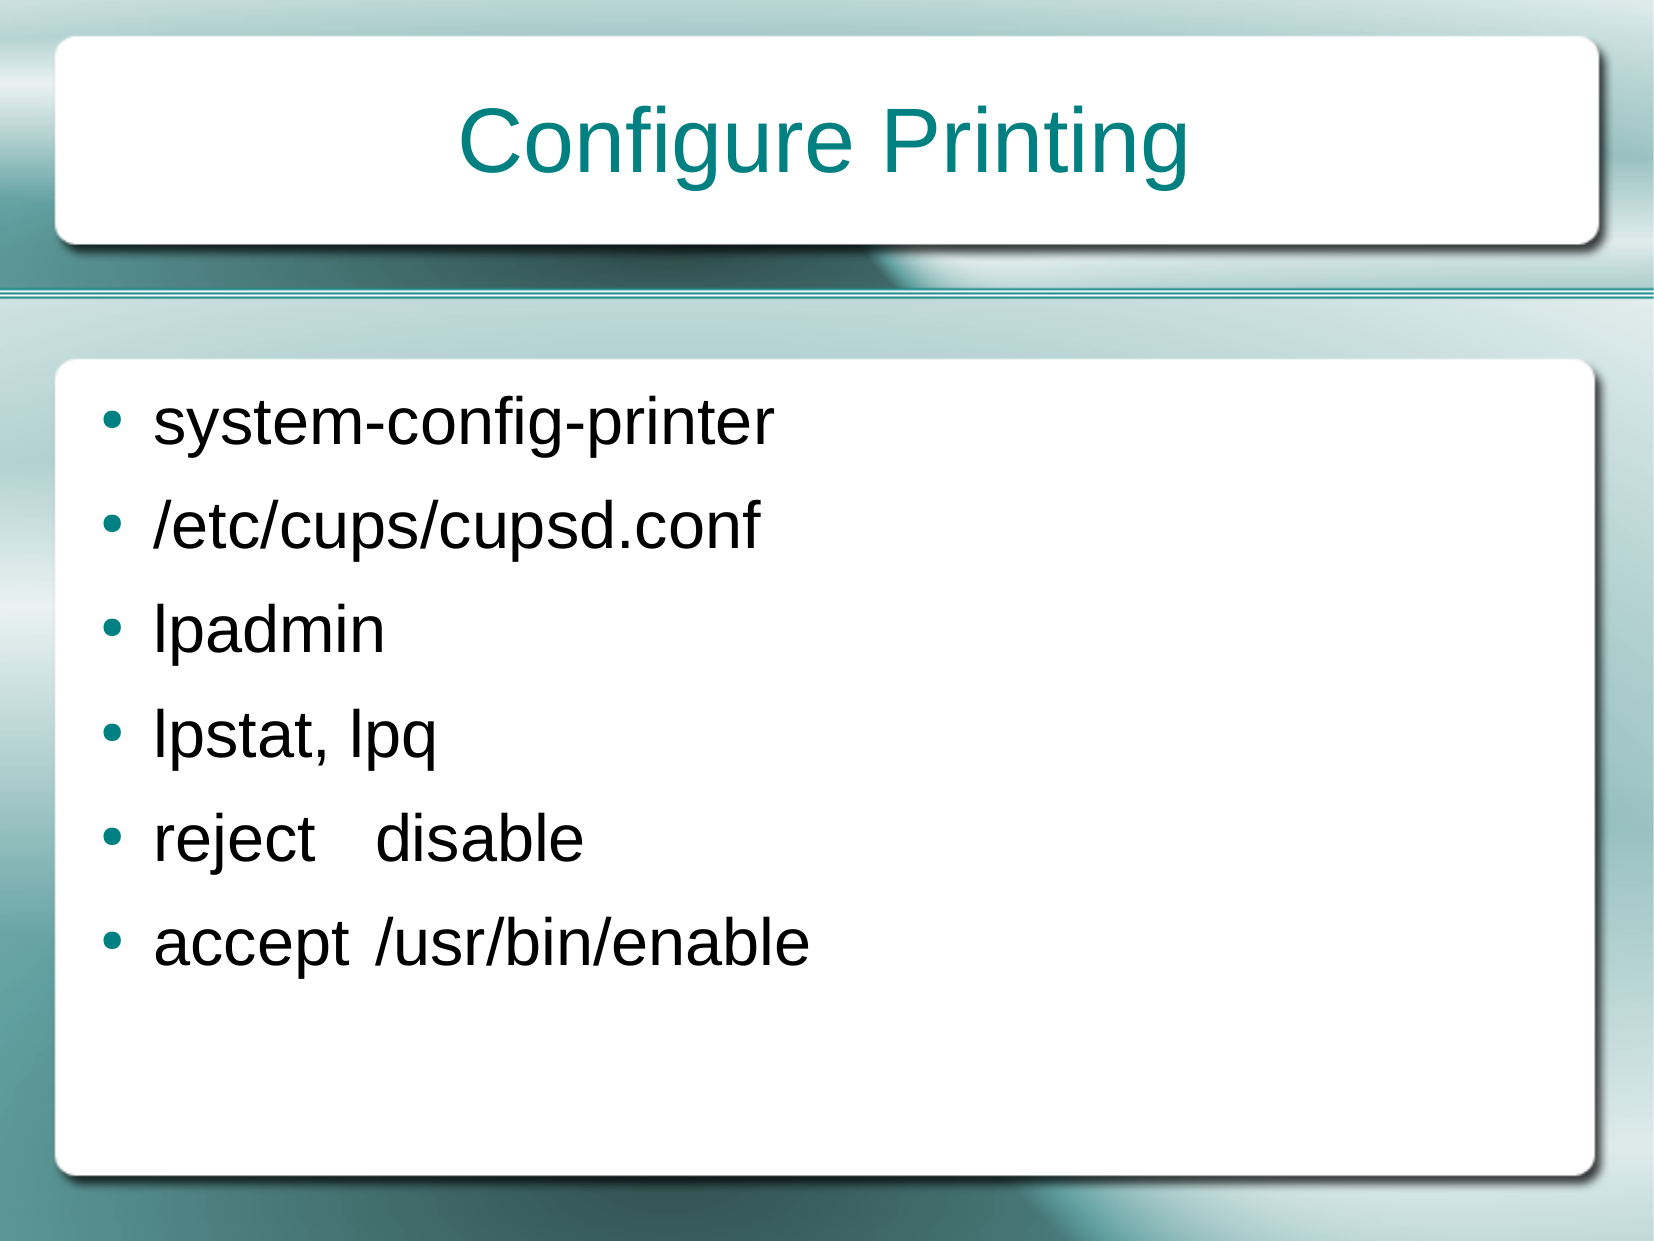

# Configure Printing
system-config-printer
/etc/cups/cupsd.conf
lpadmin
lpstat, lpq
reject	disable
accept	/usr/bin/enable